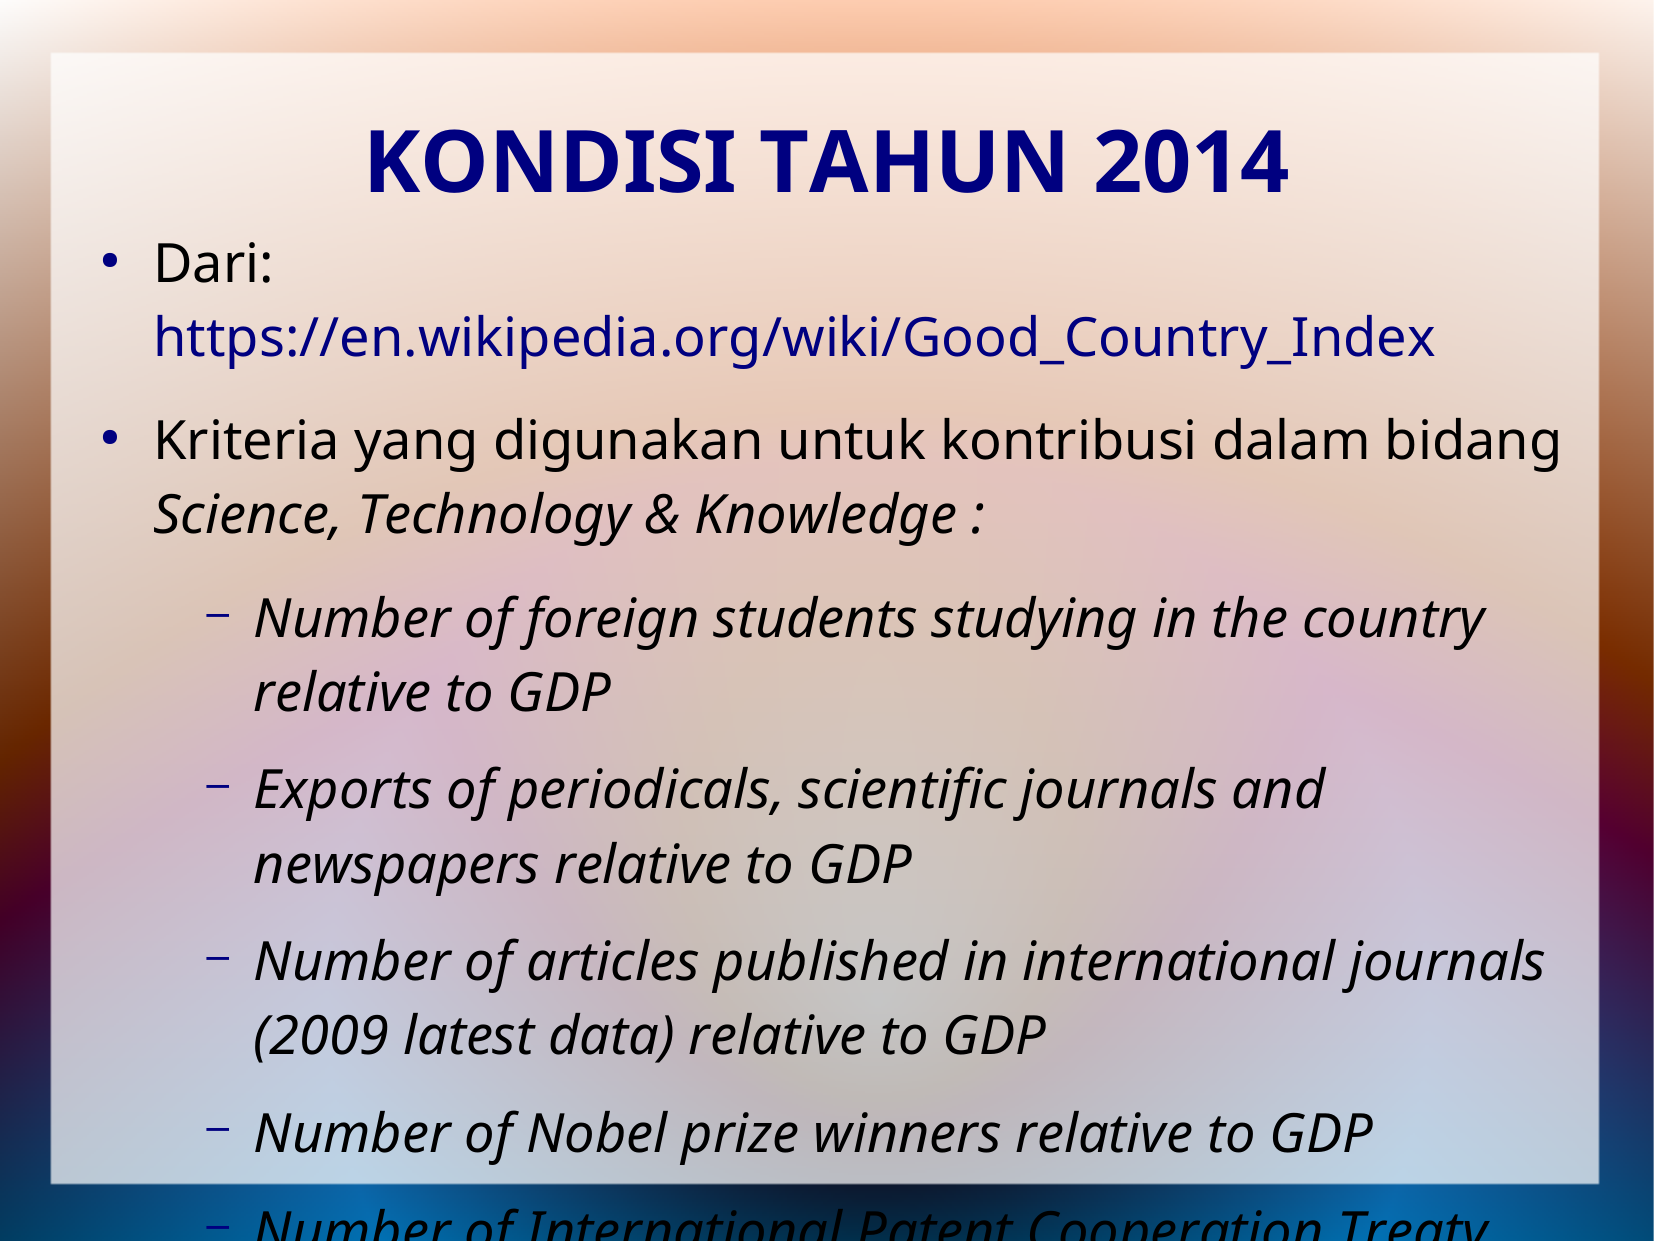

# KONDISI TAHUN 2014
Dari: https://en.wikipedia.org/wiki/Good_Country_Index
Kriteria yang digunakan untuk kontribusi dalam bidang Science, Technology & Knowledge :
Number of foreign students studying in the country relative to GDP
Exports of periodicals, scientific journals and newspapers relative to GDP
Number of articles published in international journals (2009 latest data) relative to GDP
Number of Nobel prize winners relative to GDP
Number of International Patent Cooperation Treaty applications relative to GDP